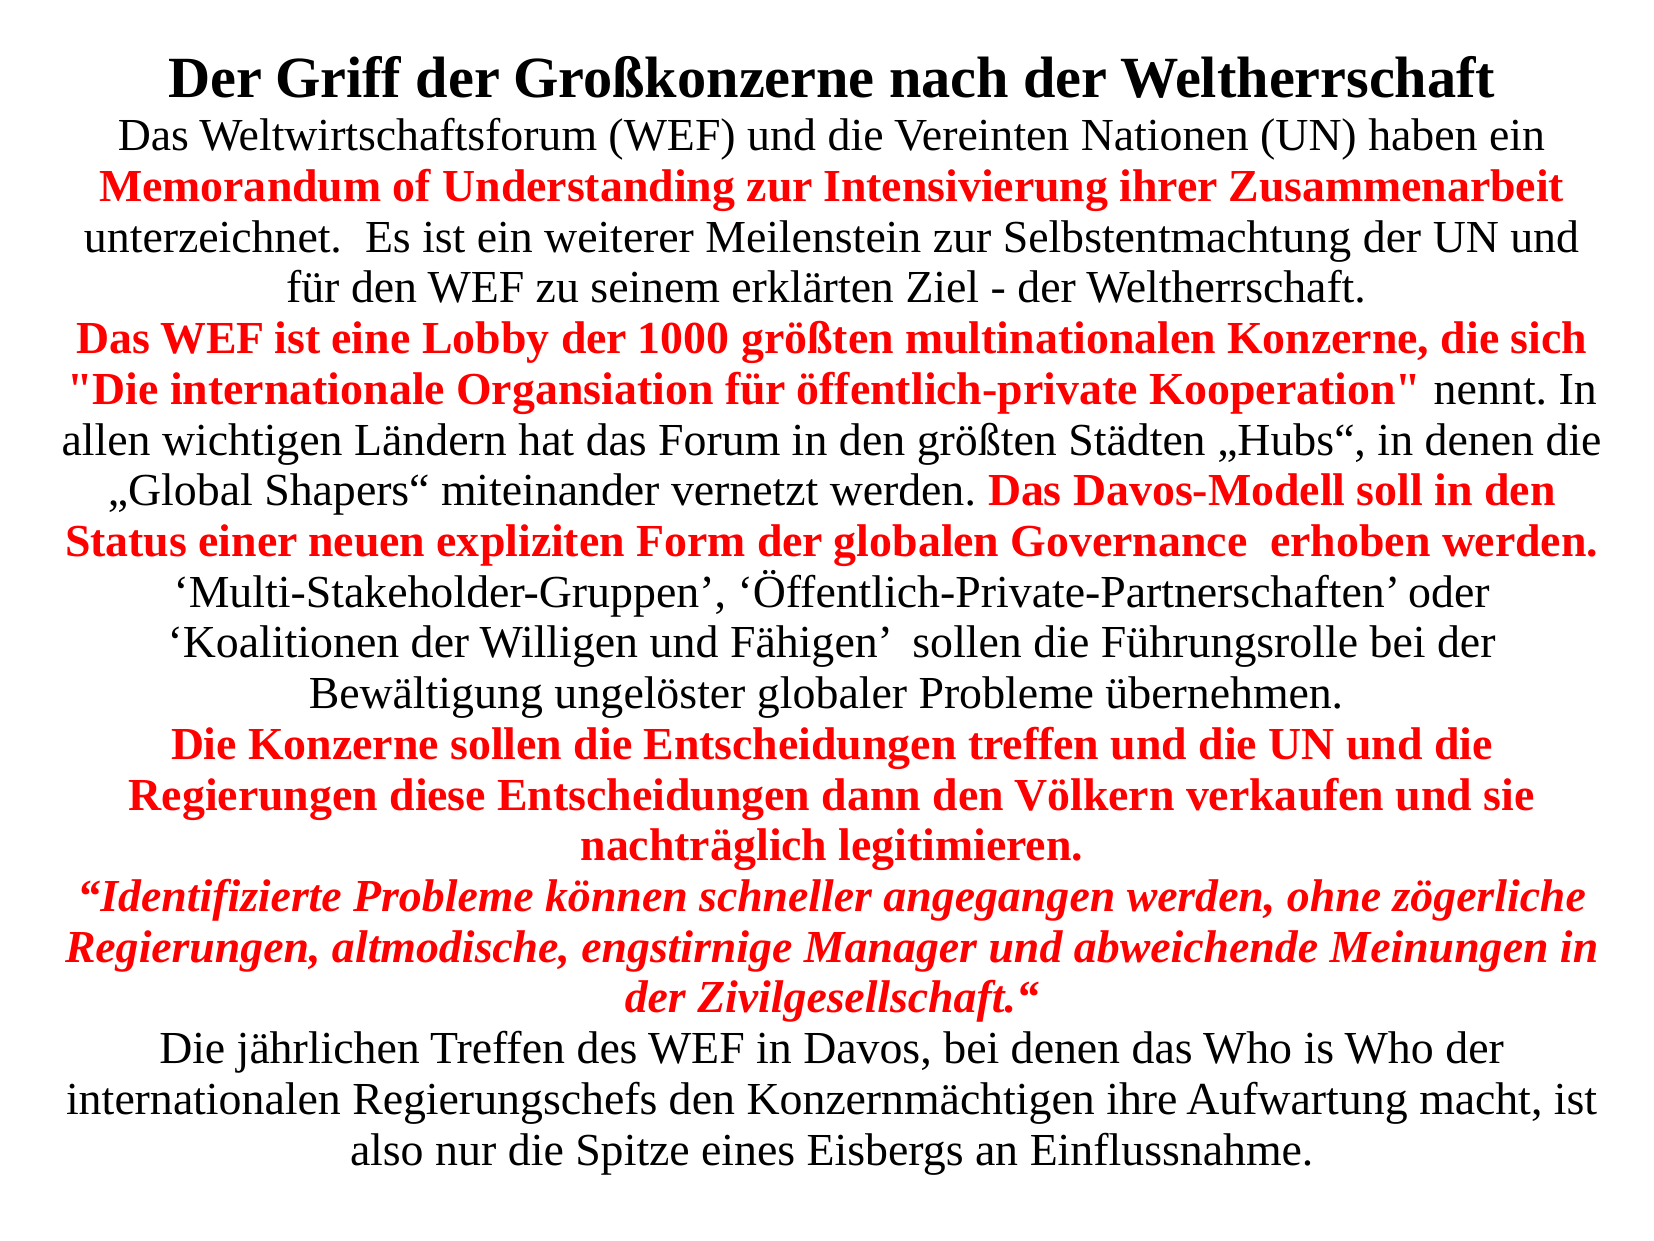

Der Griff der Großkonzerne nach der Weltherrschaft
Das Weltwirtschaftsforum (WEF) und die Vereinten Nationen (UN) haben ein Memorandum of Understanding zur Intensivierung ihrer Zusammenarbeit unterzeichnet. Es ist ein weiterer Meilenstein zur Selbstentmachtung der UN und für den WEF zu seinem erklärten Ziel - der Weltherrschaft.
Das WEF ist eine Lobby der 1000 größten multinationalen Konzerne, die sich "Die internationale Organsiation für öffentlich-private Kooperation" nennt. In allen wichtigen Ländern hat das Forum in den größten Städten „Hubs“, in denen die „Global Shapers“ miteinander vernetzt werden. Das Davos-Modell soll in den Status einer neuen expliziten Form der globalen Governance erhoben werden. ‘Multi-Stakeholder-Gruppen’, ‘Öffentlich-Private-Partnerschaften’ oder ‘Koalitionen der Willigen und Fähigen’ sollen die Führungsrolle bei der Bewältigung ungelöster globaler Probleme übernehmen.
Die Konzerne sollen die Entscheidungen treffen und die UN und die Regierungen diese Entscheidungen dann den Völkern verkaufen und sie nachträglich legitimieren.
“Identifizierte Probleme können schneller angegangen werden, ohne zögerliche Regierungen, altmodische, engstirnige Manager und abweichende Meinungen in der Zivilgesellschaft.“
Die jährlichen Treffen des WEF in Davos, bei denen das Who is Who der internationalen Regierungschefs den Konzernmächtigen ihre Aufwartung macht, ist also nur die Spitze eines Eisbergs an Einflussnahme.